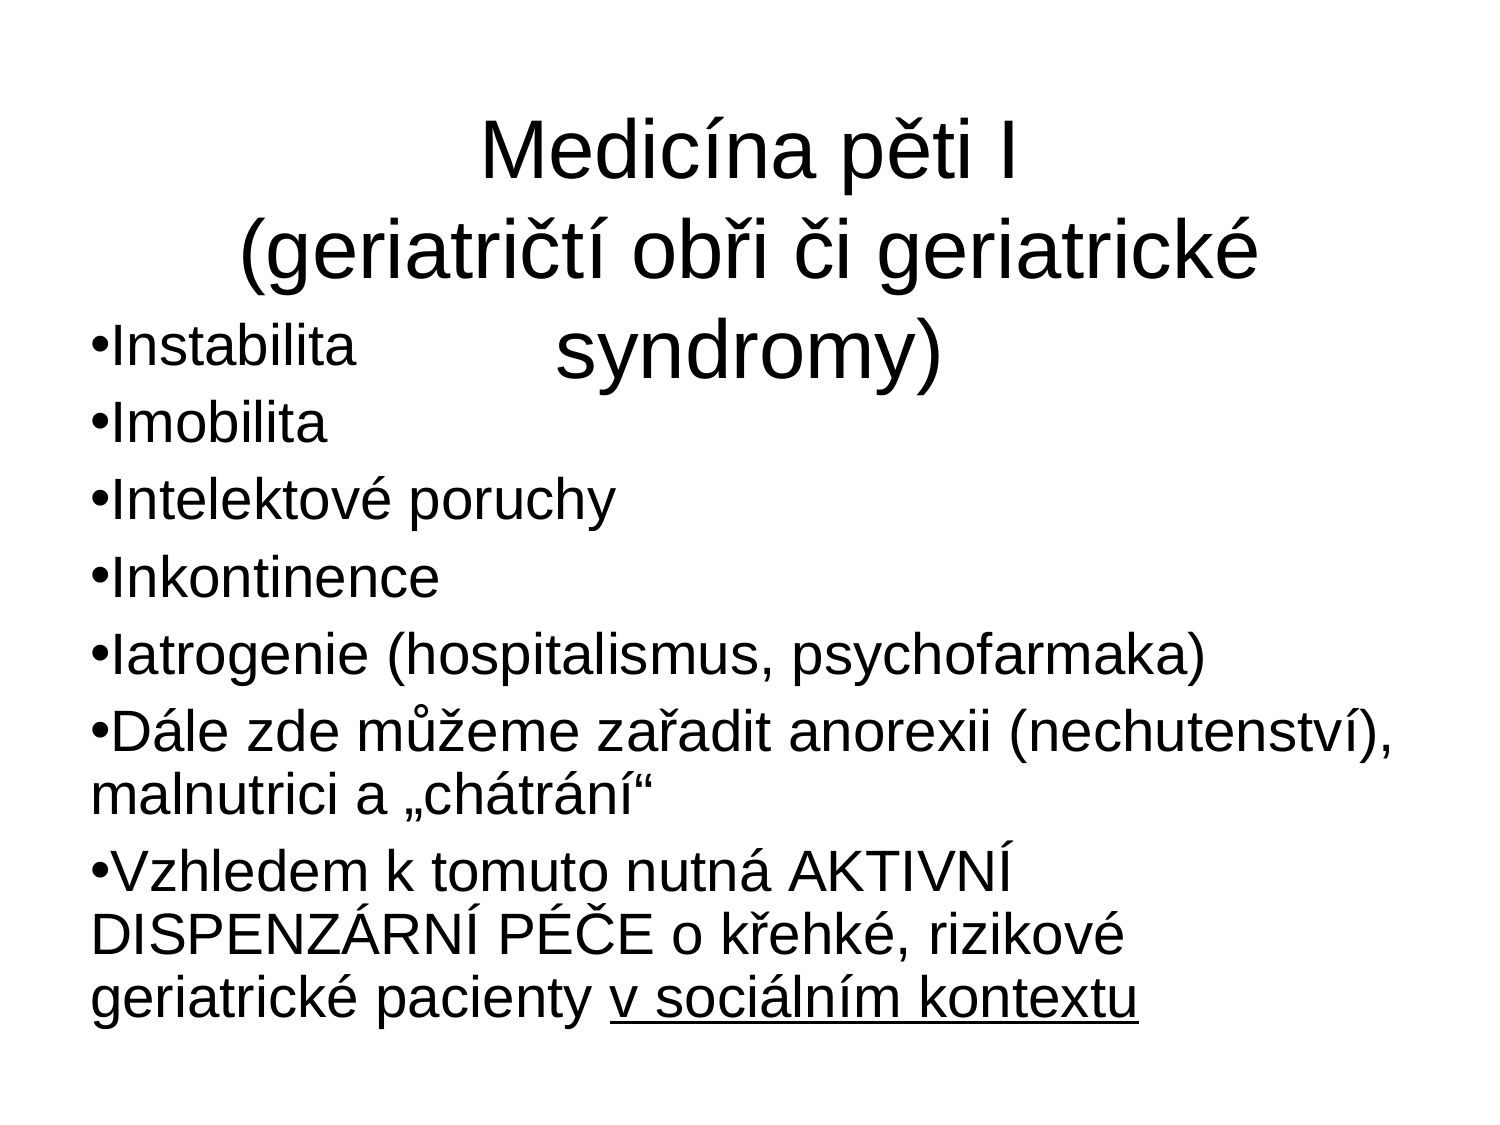

# Medicína pěti I (geriatričtí obři či geriatrické syndromy)
Instabilita
Imobilita
Intelektové poruchy
Inkontinence
Iatrogenie (hospitalismus, psychofarmaka)
Dále zde můžeme zařadit anorexii (nechutenství), malnutrici a „chátrání“
Vzhledem k tomuto nutná AKTIVNÍ DISPENZÁRNÍ PÉČE o křehké, rizikové geriatrické pacienty v sociálním kontextu